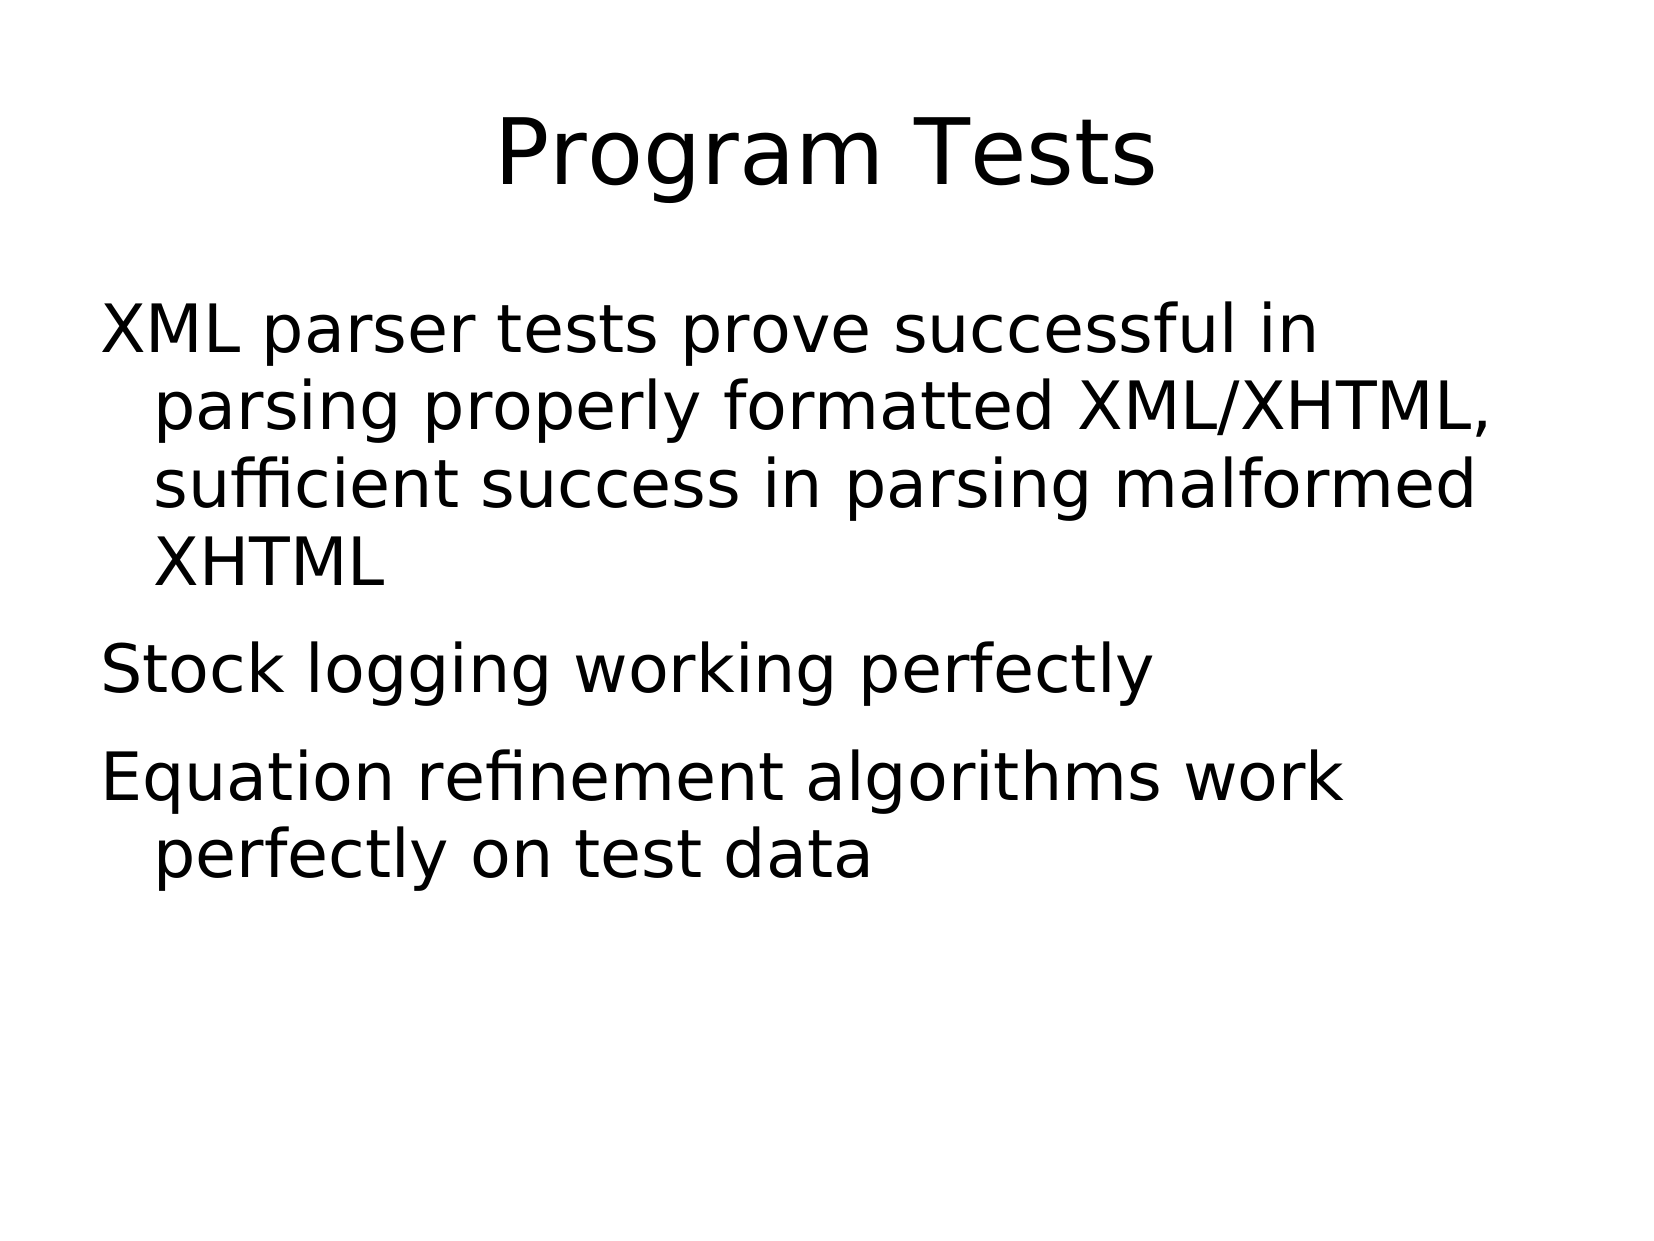

# Program Tests
XML parser tests prove successful in parsing properly formatted XML/XHTML, sufficient success in parsing malformed XHTML
Stock logging working perfectly
Equation refinement algorithms work perfectly on test data